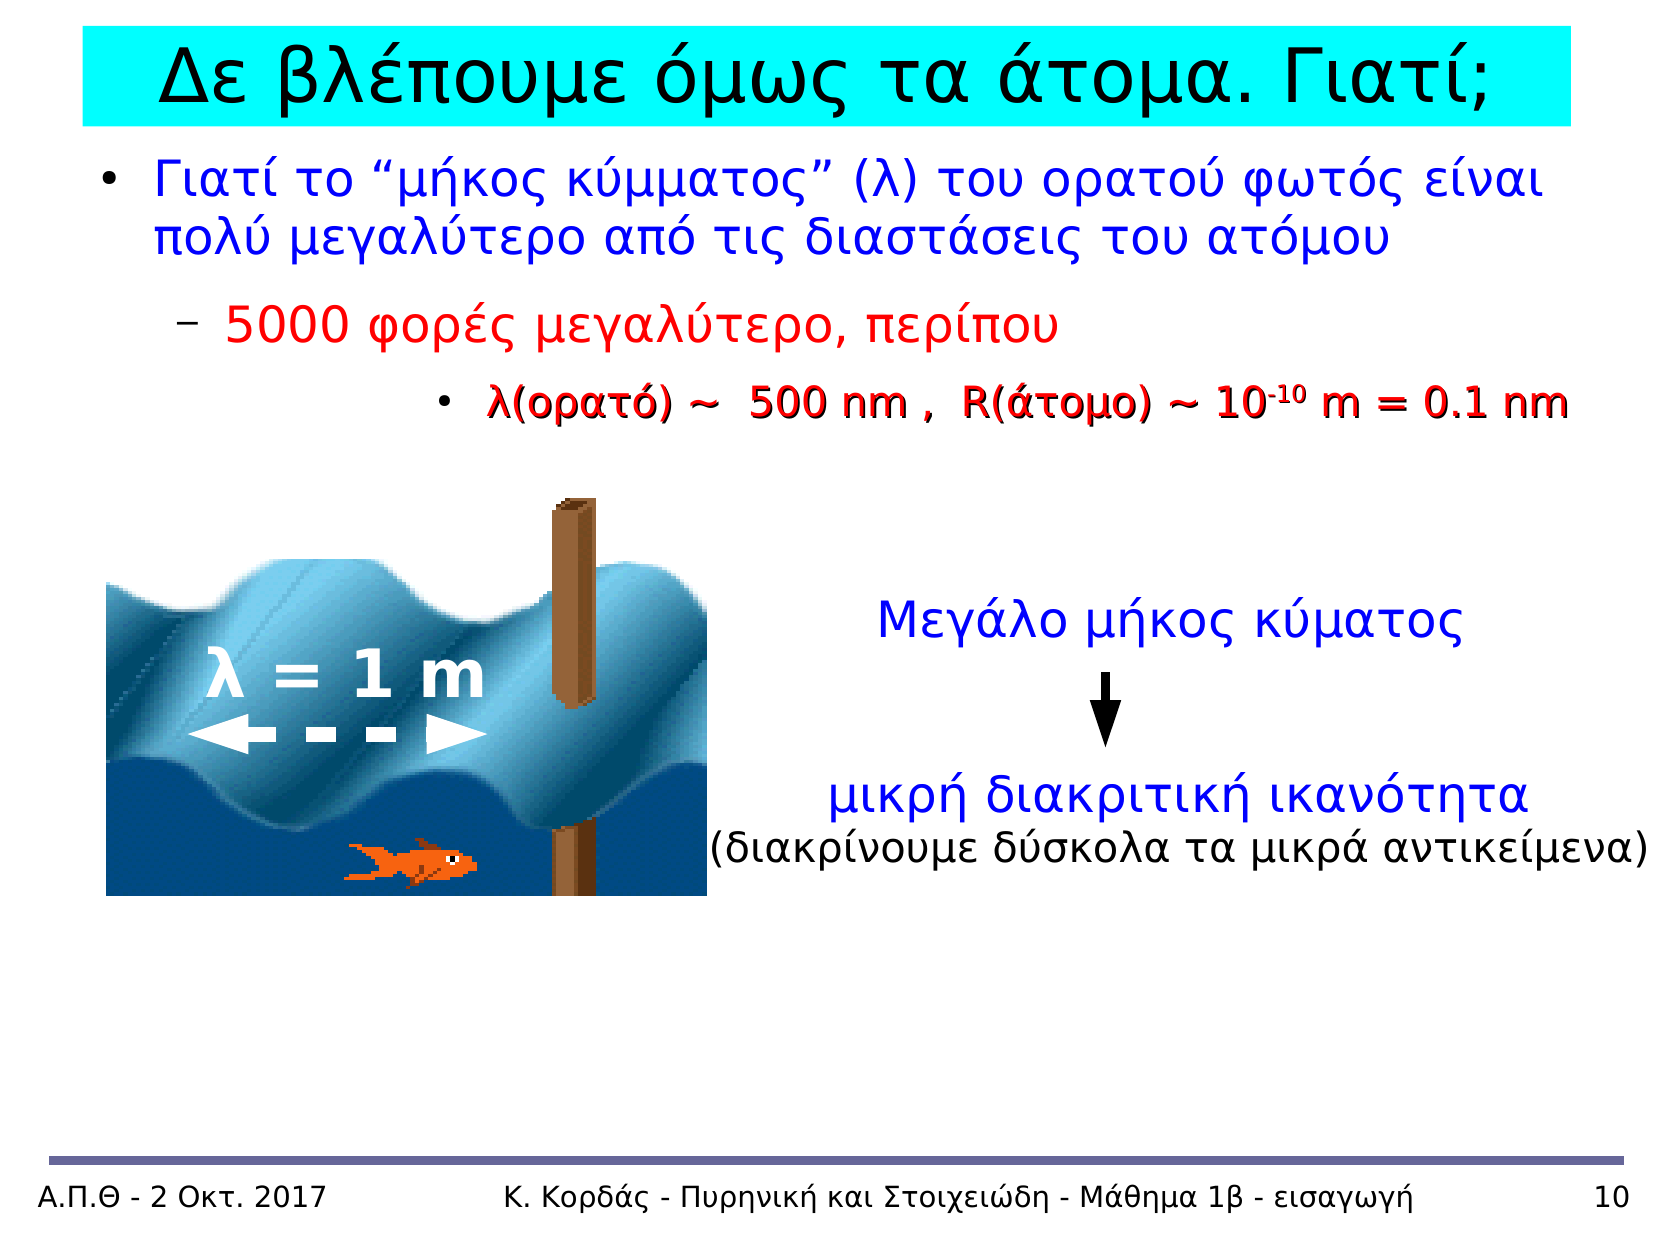

# Δε βλέπουμε όμως τα άτομα. Γιατί;
Γιατί το “μήκος κύμματος” (λ) του ορατού φωτός είναι πολύ μεγαλύτερο από τις διαστάσεις του ατόμου
5000 φορές μεγαλύτερο, περίπου
 λ(ορατό) ~ 500 nm , R(άτομο) ~ 10-10 m = 0.1 nm
Μεγάλο μήκος κύματος
μικρή διακριτική ικανότητα
(διακρίνουμε δύσκολα τα μικρά αντικείμενα)
λ = 1 m
Α.Π.Θ - 2 Οκτ. 2017
Κ. Κορδάς - Πυρηνική και Στοιχειώδη - Μάθημα 1β - εισαγωγή
10